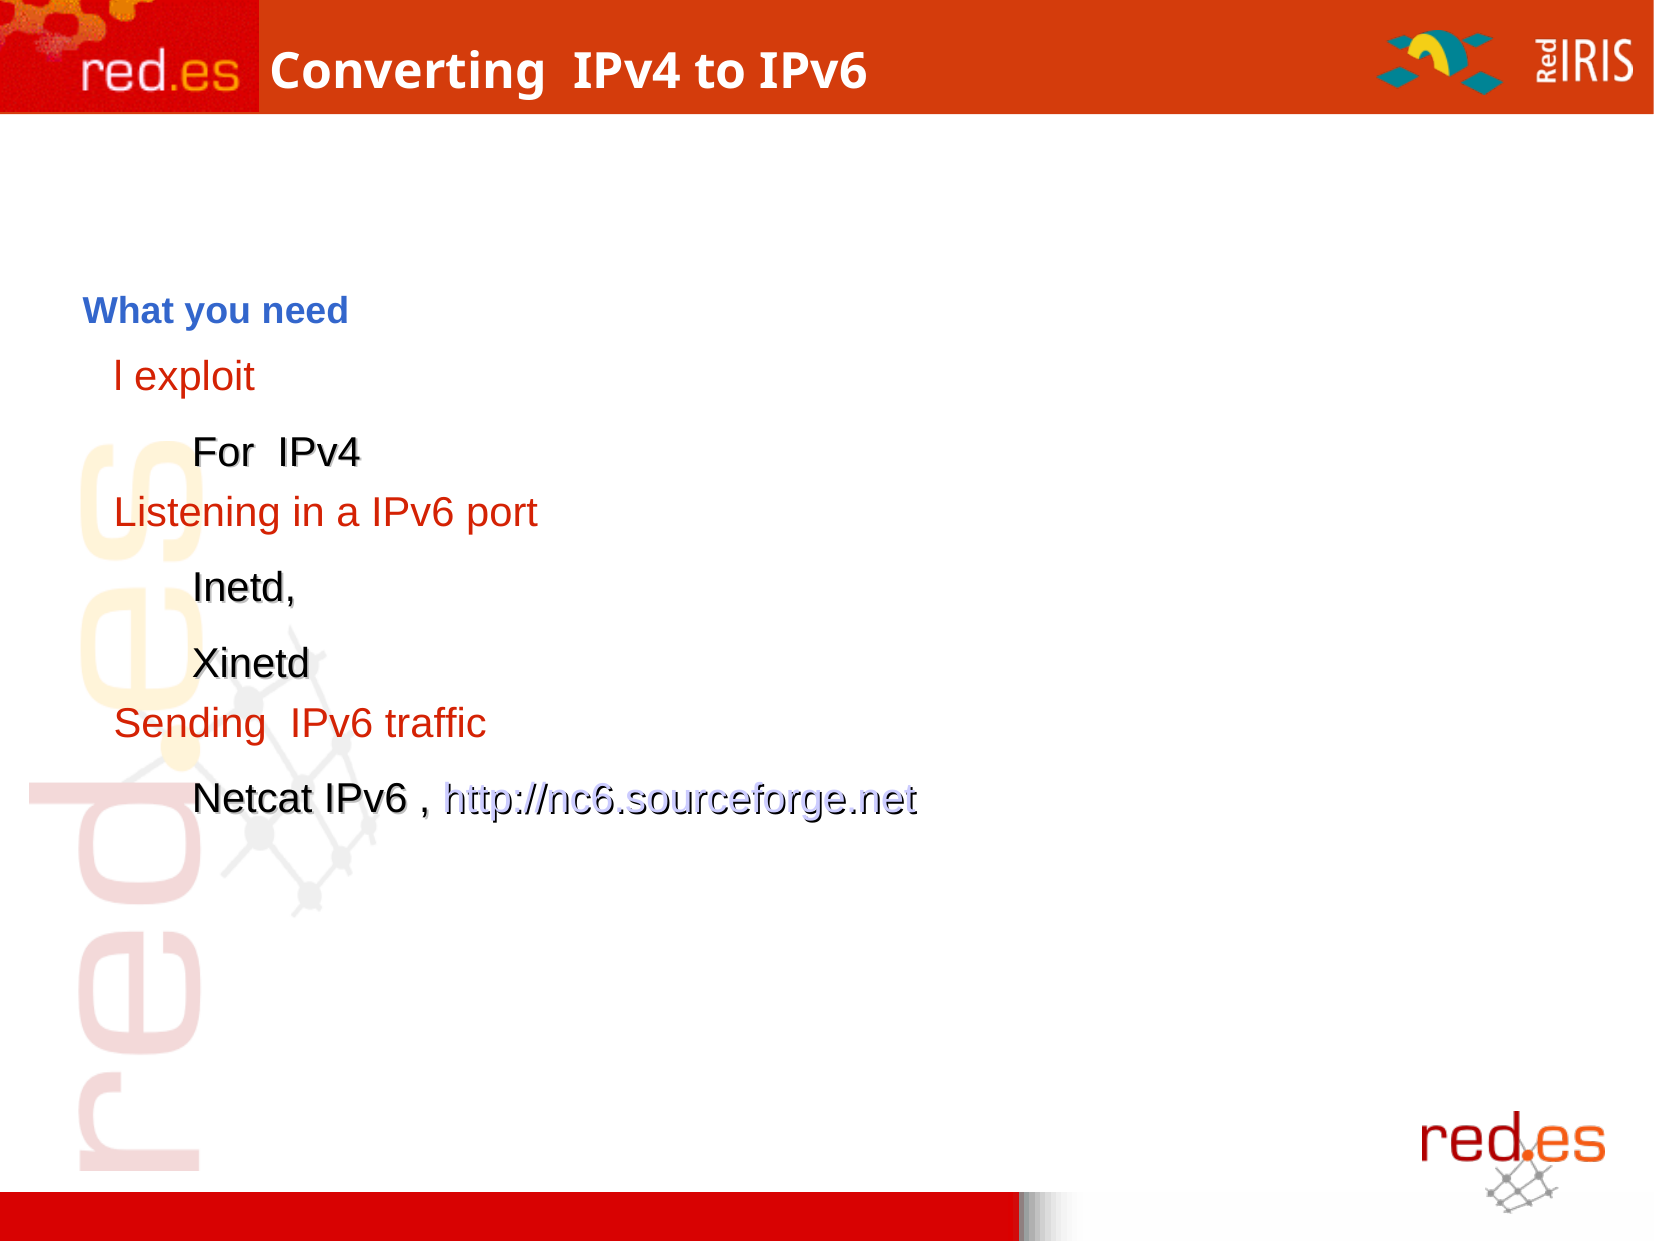

# Converting IPv4 to IPv6
What you need
l exploit
For IPv4
Listening in a IPv6 port
Inetd,
Xinetd
Sending IPv6 traffic
Netcat IPv6 , http://nc6.sourceforge.net